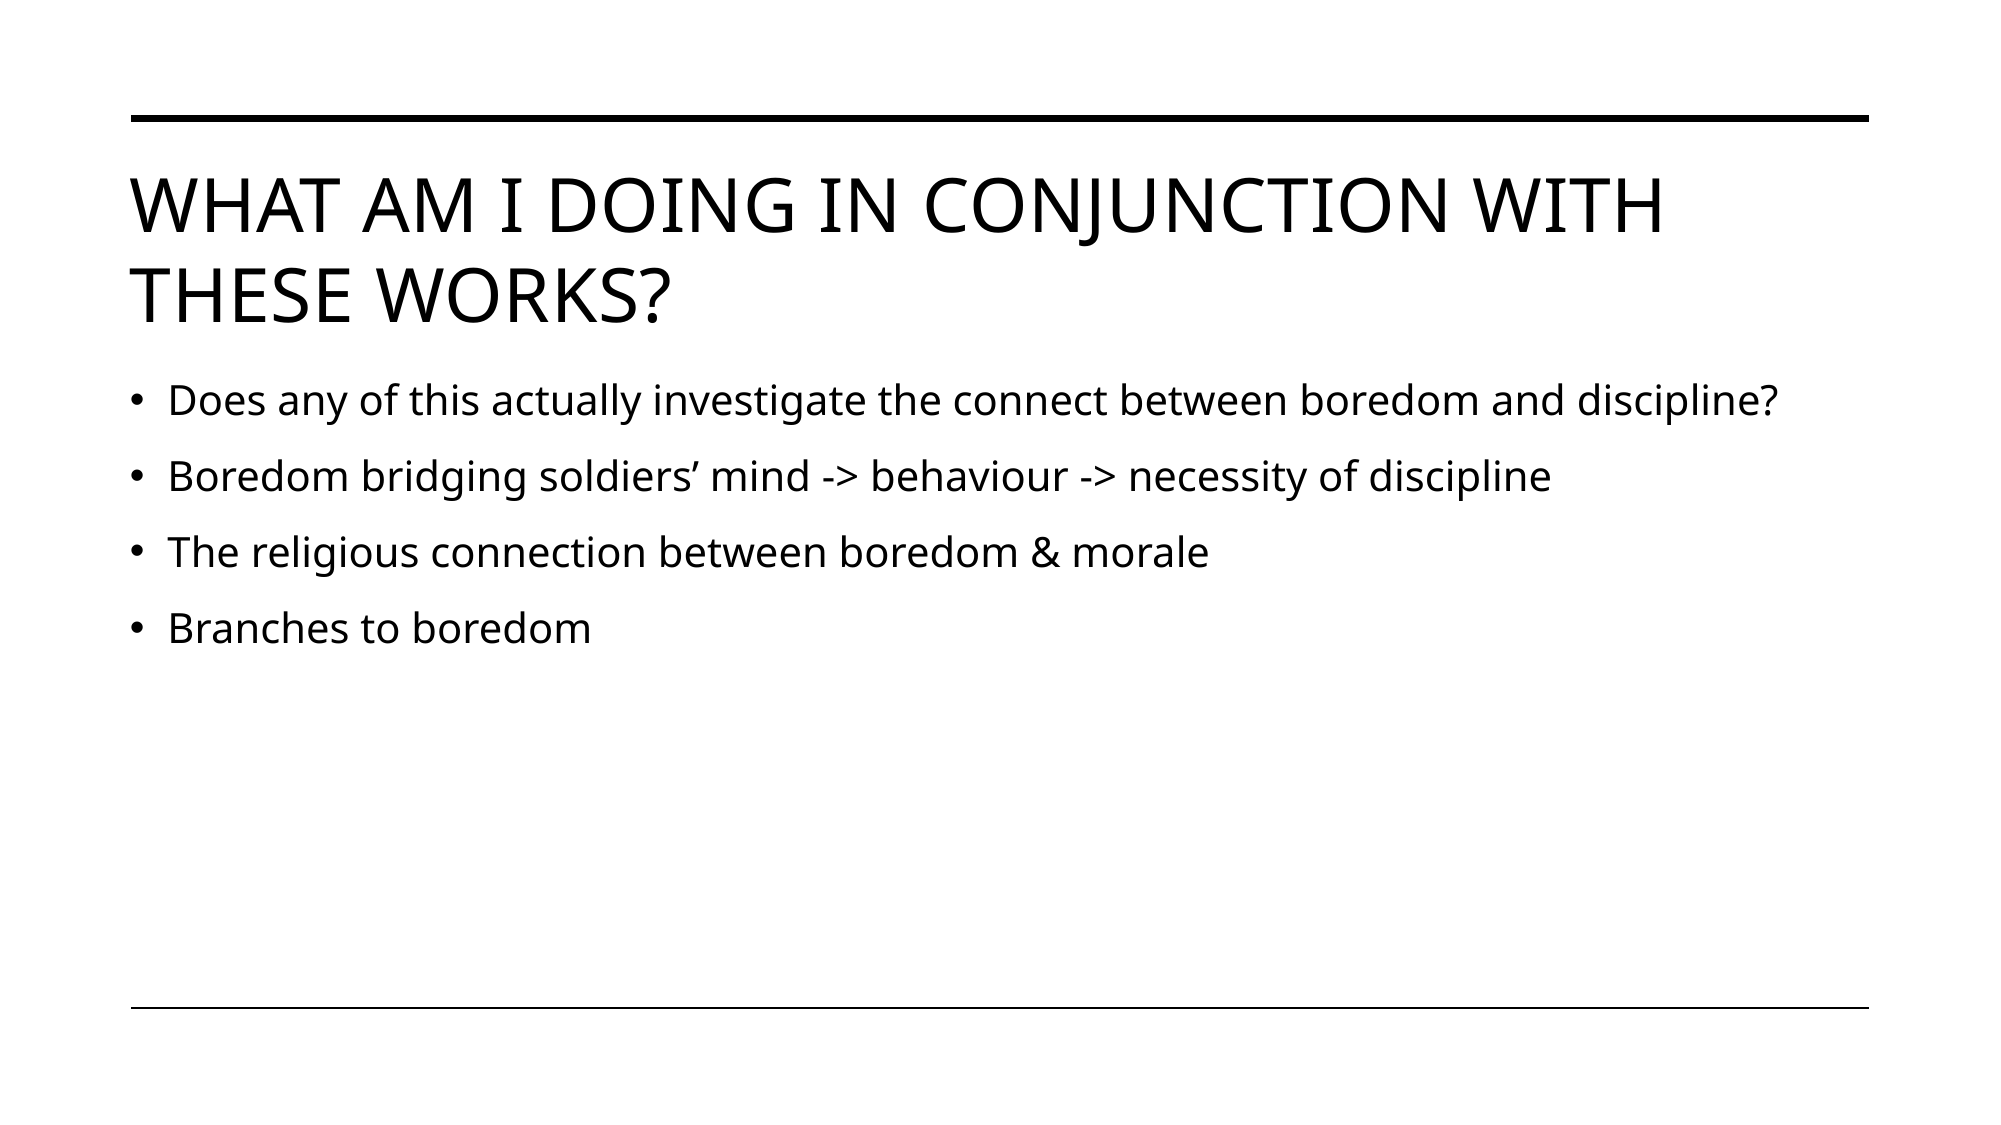

# What am I doing in conjunction with these works?
Does any of this actually investigate the connect between boredom and discipline?
Boredom bridging soldiers’ mind -> behaviour -> necessity of discipline
The religious connection between boredom & morale
Branches to boredom